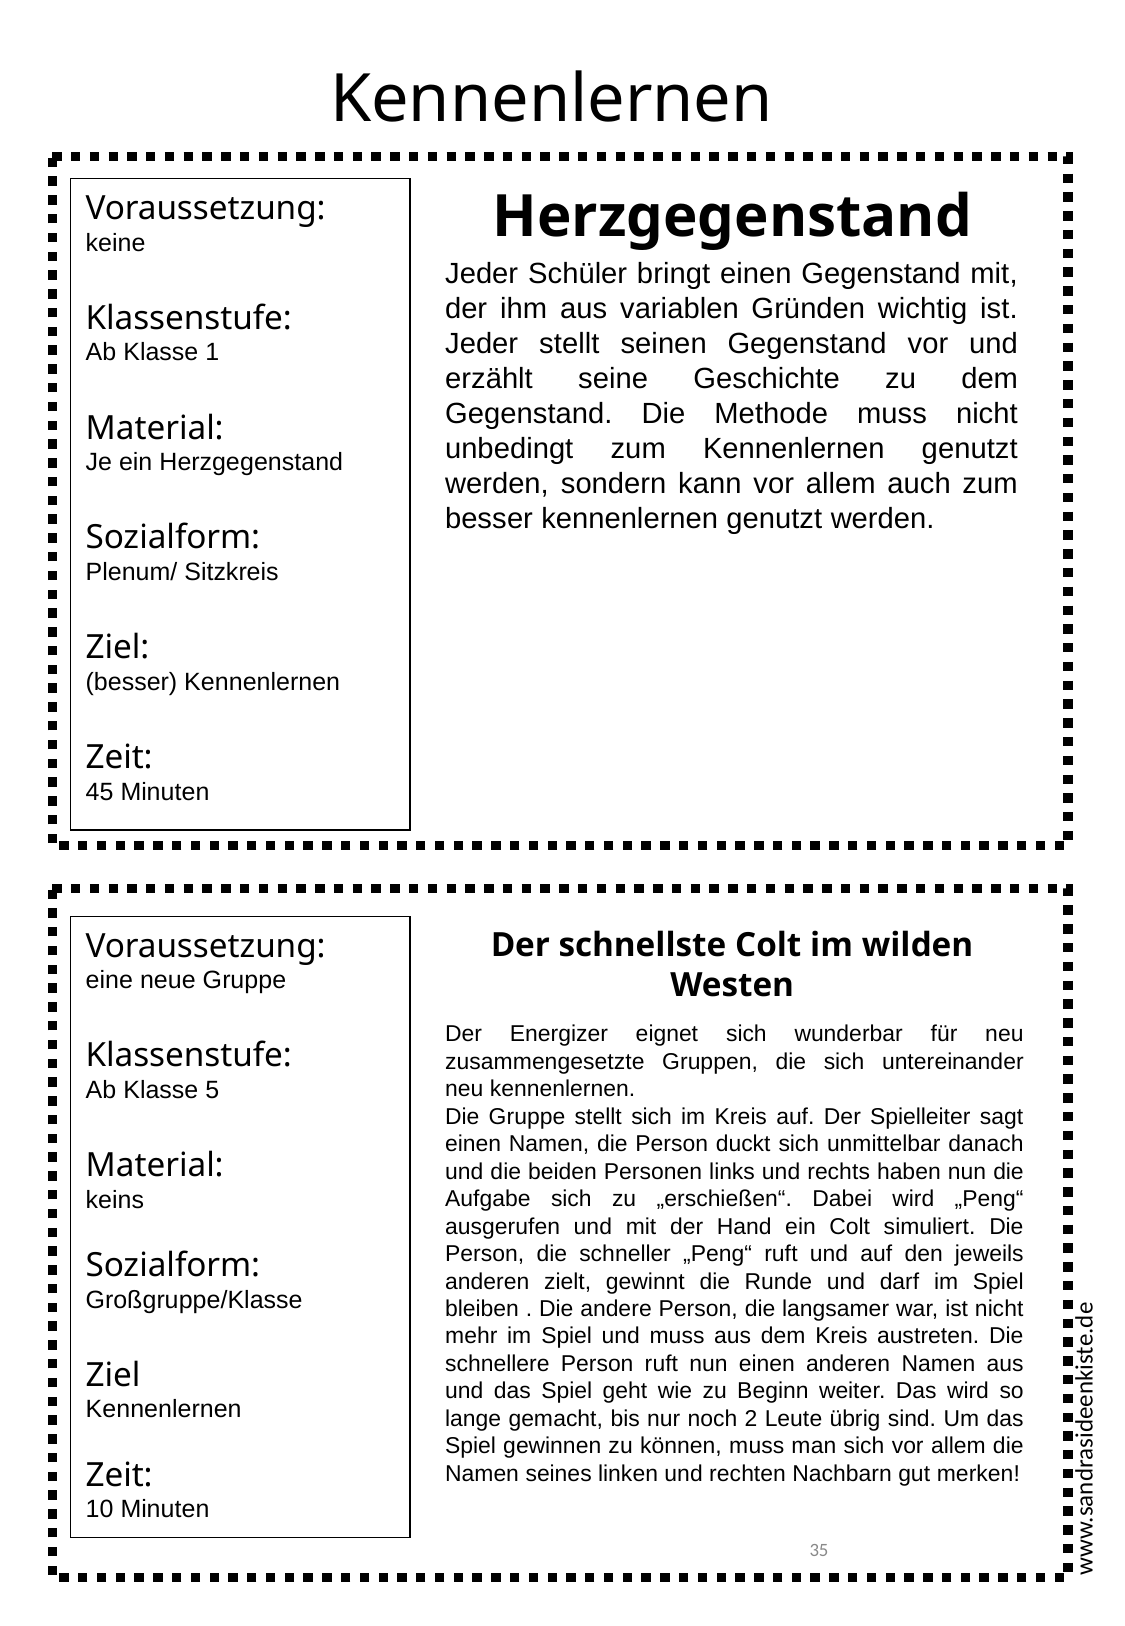

Kennenlernen
Herzgegenstand
Voraussetzung:
keine
Klassenstufe:
Ab Klasse 1
Material:
Je ein Herzgegenstand
Sozialform:
Plenum/ Sitzkreis
Ziel:
(besser) Kennenlernen
Zeit:
45 Minuten
Jeder Schüler bringt einen Gegenstand mit, der ihm aus variablen Gründen wichtig ist. Jeder stellt seinen Gegenstand vor und erzählt seine Geschichte zu dem Gegenstand. Die Methode muss nicht unbedingt zum Kennenlernen genutzt werden, sondern kann vor allem auch zum besser kennenlernen genutzt werden.
Der schnellste Colt im wilden Westen
Voraussetzung:
eine neue Gruppe
Klassenstufe:
Ab Klasse 5
Material:
keins
Sozialform:
Großgruppe/Klasse
Ziel
Kennenlernen
Zeit:
10 Minuten
Der Energizer eignet sich wunderbar für neu zusammengesetzte Gruppen, die sich untereinander neu kennenlernen.
Die Gruppe stellt sich im Kreis auf. Der Spielleiter sagt einen Namen, die Person duckt sich unmittelbar danach und die beiden Personen links und rechts haben nun die Aufgabe sich zu „erschießen“. Dabei wird „Peng“ ausgerufen und mit der Hand ein Colt simuliert. Die Person, die schneller „Peng“ ruft und auf den jeweils anderen zielt, gewinnt die Runde und darf im Spiel bleiben . Die andere Person, die langsamer war, ist nicht mehr im Spiel und muss aus dem Kreis austreten. Die schnellere Person ruft nun einen anderen Namen aus und das Spiel geht wie zu Beginn weiter. Das wird so lange gemacht, bis nur noch 2 Leute übrig sind. Um das Spiel gewinnen zu können, muss man sich vor allem die Namen seines linken und rechten Nachbarn gut merken!
www.sandrasideenkiste.de